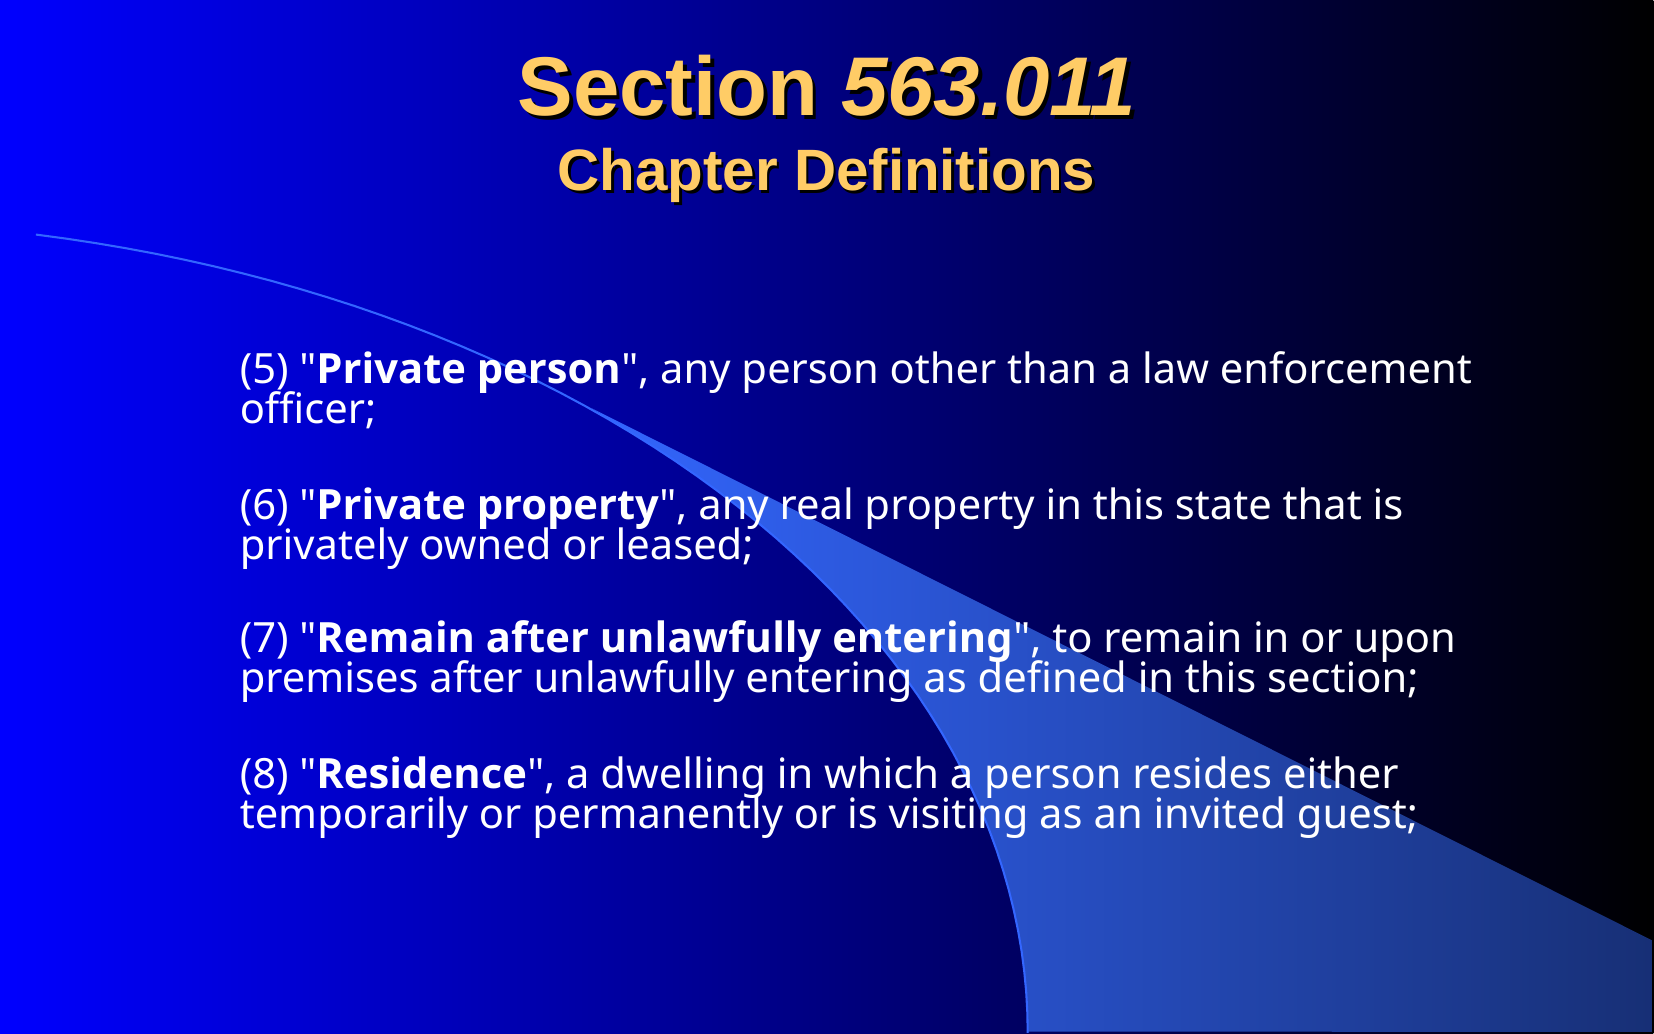

# Section 563.011 Chapter Definitions
(5) "Private person", any person other than a law enforcement officer;
(6) "Private property", any real property in this state that is privately owned or leased;
(7) "Remain after unlawfully entering", to remain in or upon premises after unlawfully entering as defined in this section;
(8) "Residence", a dwelling in which a person resides either temporarily or permanently or is visiting as an invited guest;